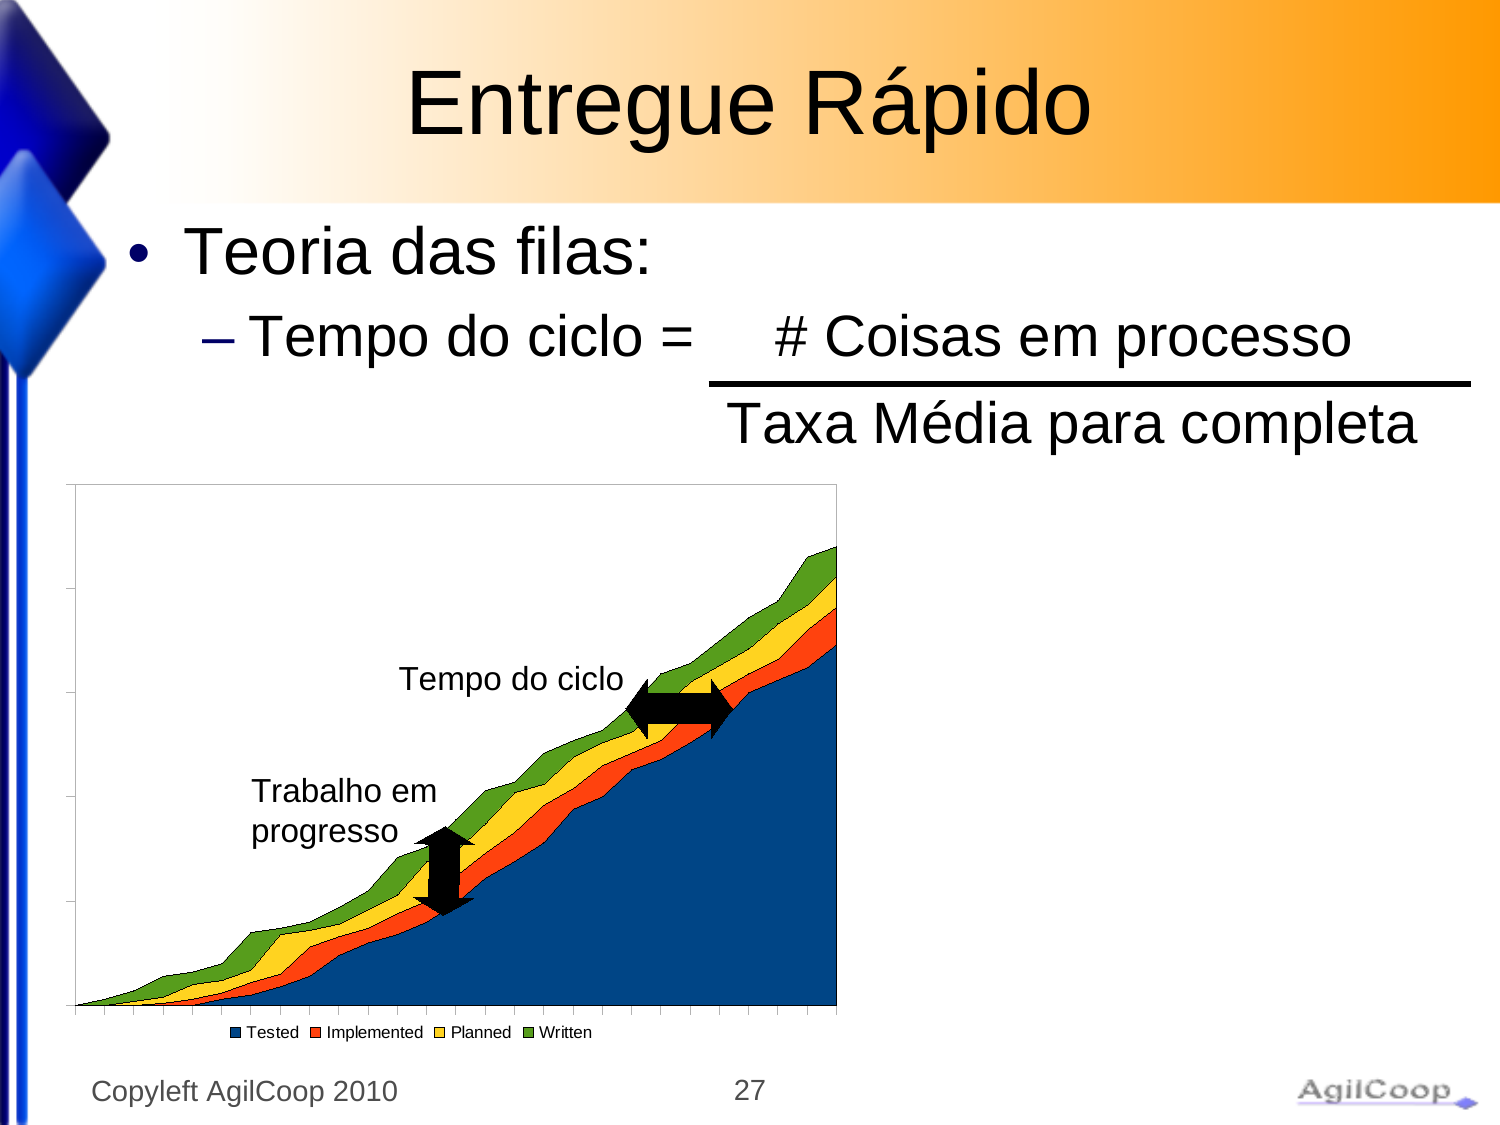

# Entregue Rápido
Teoria das filas:
Tempo do ciclo = 	 # Coisas em processo
					Taxa Média para completa
### Chart
| Category | Tested | Implemented | Planned | Written |
|---|---|---|---|---|
| 1 | 0.0 | 0.0 | 0.0 | 0.0 |
| 2 | 0.0 | 0.0 | 0.0 | 3.0 |
| 3 | 0.0 | 0.0 | 2.0 | 7.0 |
| 4 | 0.0 | 1.0 | 4.0 | 14.0 |
| 5 | 0.0 | 3.0 | 10.0 | 16.0 |
| 6 | 3.0 | 6.0 | 12.0 | 20.0 |
| 7 | 5.0 | 11.0 | 17.0 | 35.0 |
| 8 | 9.0 | 15.0 | 34.0 | 37.0 |
| 9 | 14.0 | 28.0 | 36.0 | 40.0 |
| 10 | 24.0 | 33.0 | 39.0 | 47.0 |
| 11 | 30.0 | 37.0 | 46.0 | 55.0 |
| 12 | 34.0 | 44.0 | 53.0 | 71.0 |
| 13 | 40.0 | 50.0 | 69.0 | 76.0 |
| 14 | 49.0 | 62.0 | 74.0 | 89.0 |
| 15 | 61.0 | 73.0 | 87.0 | 103.0 |
| 16 | 69.0 | 83.0 | 102.0 | 107.0 |
| 17 | 78.0 | 96.0 | 106.0 | 121.0 |
| 18 | 94.0 | 104.0 | 119.0 | 127.0 |
| 19 | 100.0 | 115.0 | 126.0 | 132.0 |
| 20 | 113.0 | 121.0 | 131.0 | 144.0 |
| 21 | 118.0 | 127.0 | 142.0 | 159.0 |
| 22 | 126.0 | 141.0 | 155.0 | 164.0 |
| 23 | 135.0 | 151.0 | 163.0 | 175.0 |
| 24 | 150.0 | 159.0 | 171.0 | 186.0 |
| 25 | 156.0 | 166.0 | 183.0 | 194.0 |
| 26 | 162.0 | 180.0 | 192.0 | 215.0 |
| 27 | 173.0 | 191.0 | 206.0 | 220.0 |Tempo do ciclo
Trabalho em progresso
Copyleft AgilCoop 2010
27